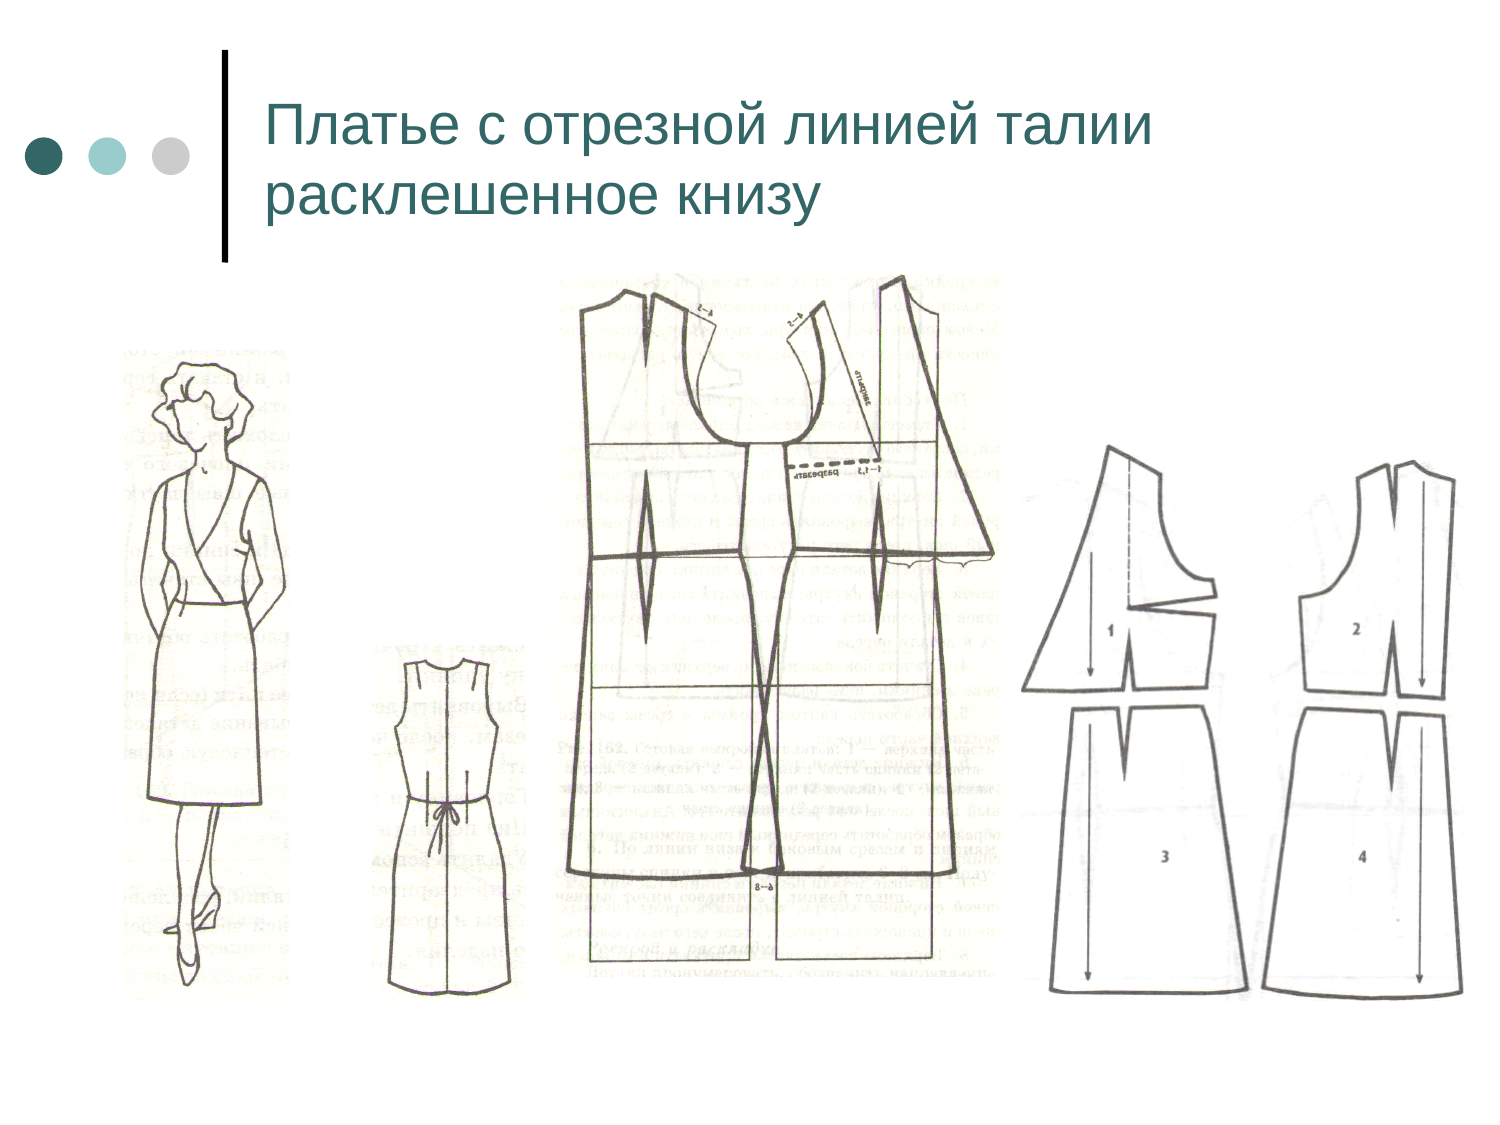

# Платье с отрезной линией талии расклешенное книзу